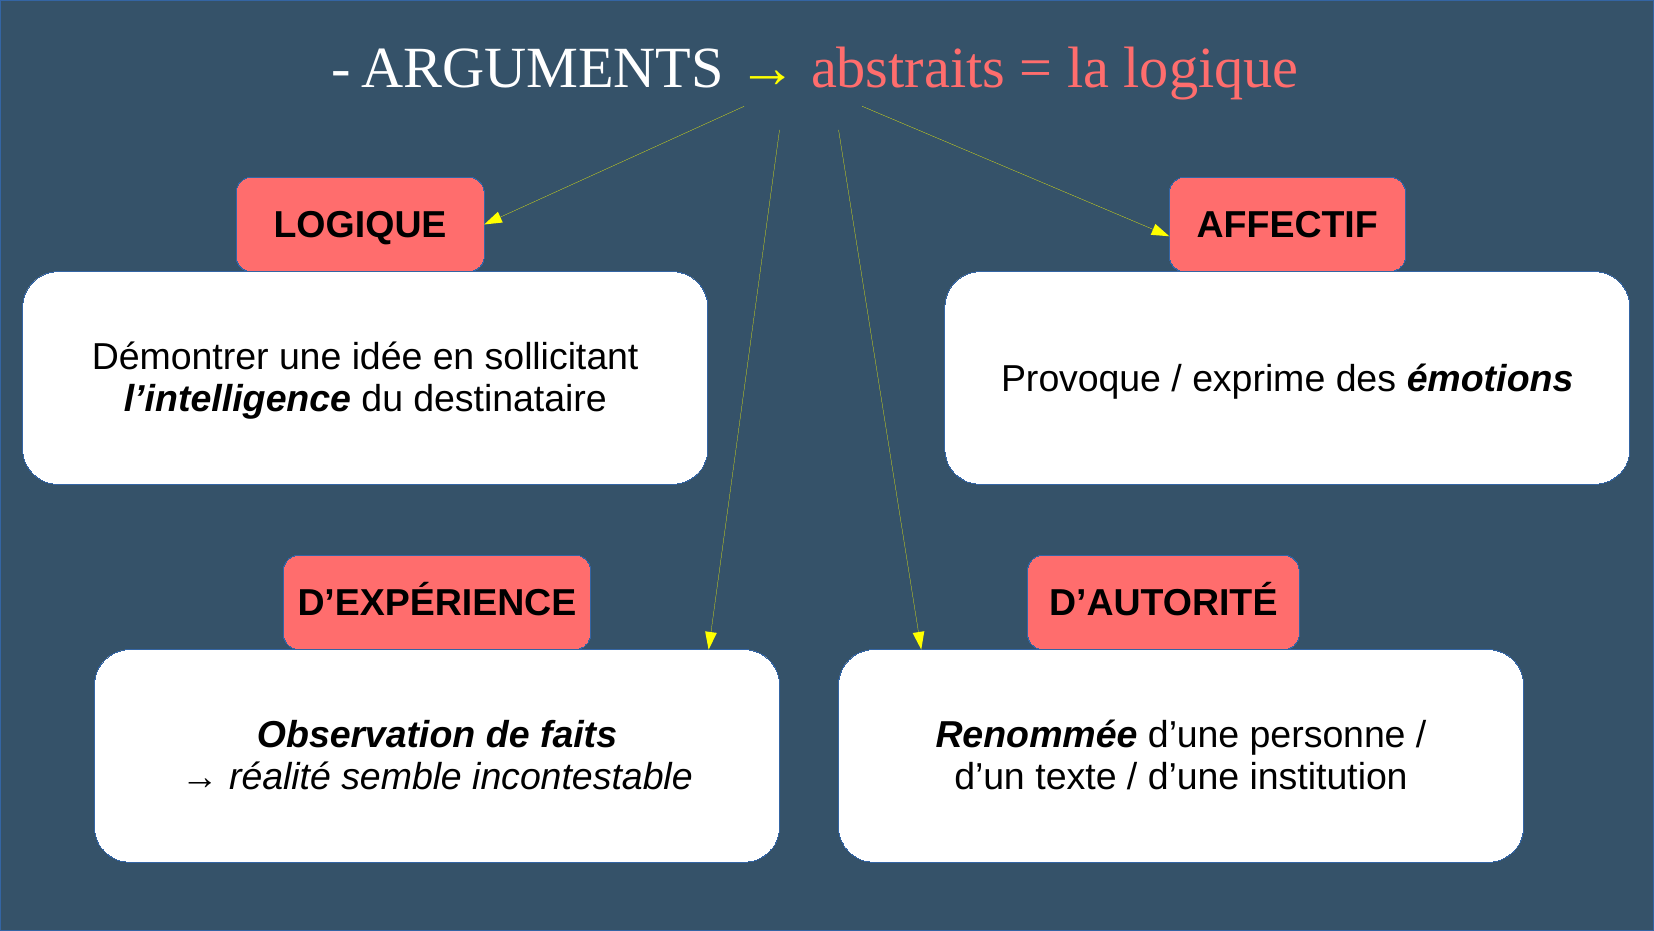

# - ARGUMENTS → abstraits = la logique
AFFECTIF
LOGIQUE
Démontrer une idée en sollicitant
l’intelligence du destinataire
Provoque / exprime des émotions
D’EXPÉRIENCE
D’AUTORITÉ
Observation de faits
→ réalité semble incontestable
Renommée d’une personne /
d’un texte / d’une institution